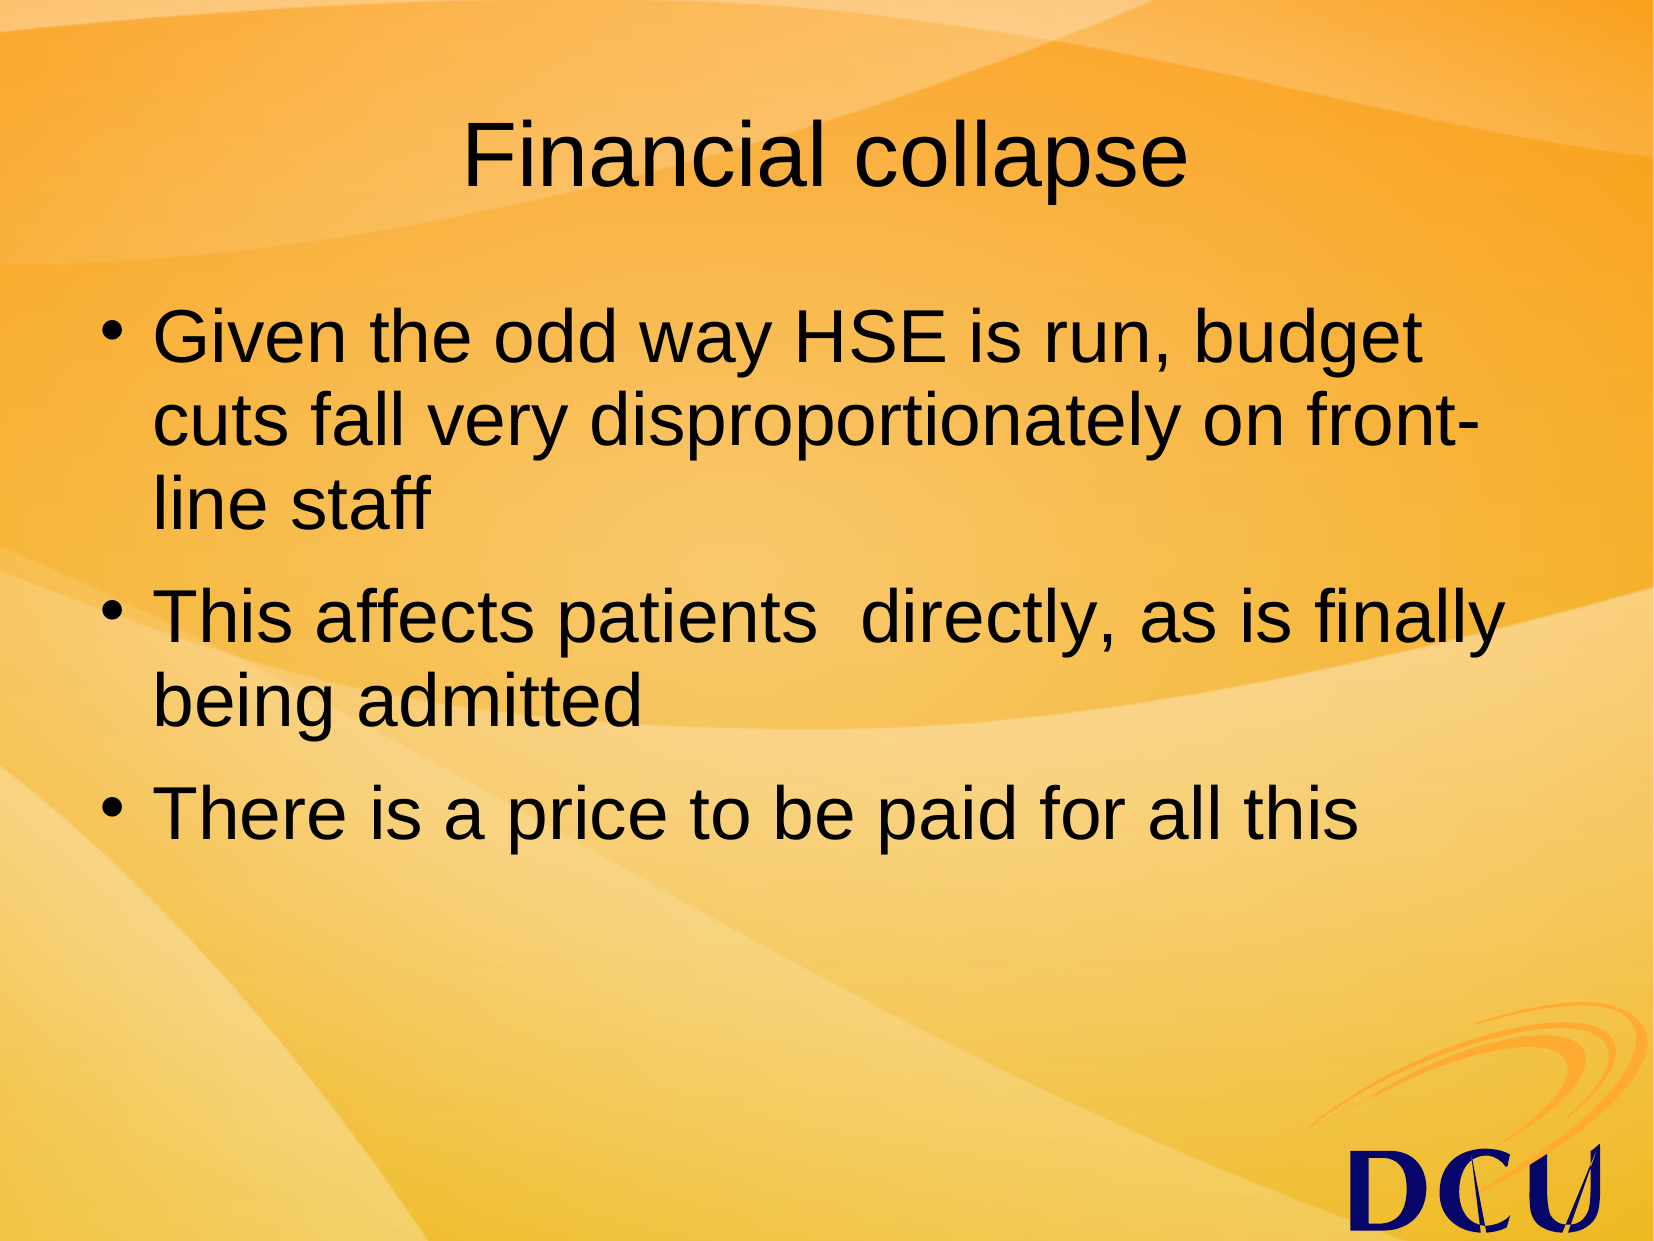

# Financial collapse
Given the odd way HSE is run, budget cuts fall very disproportionately on front-line staff
This affects patients directly, as is finally being admitted
There is a price to be paid for all this